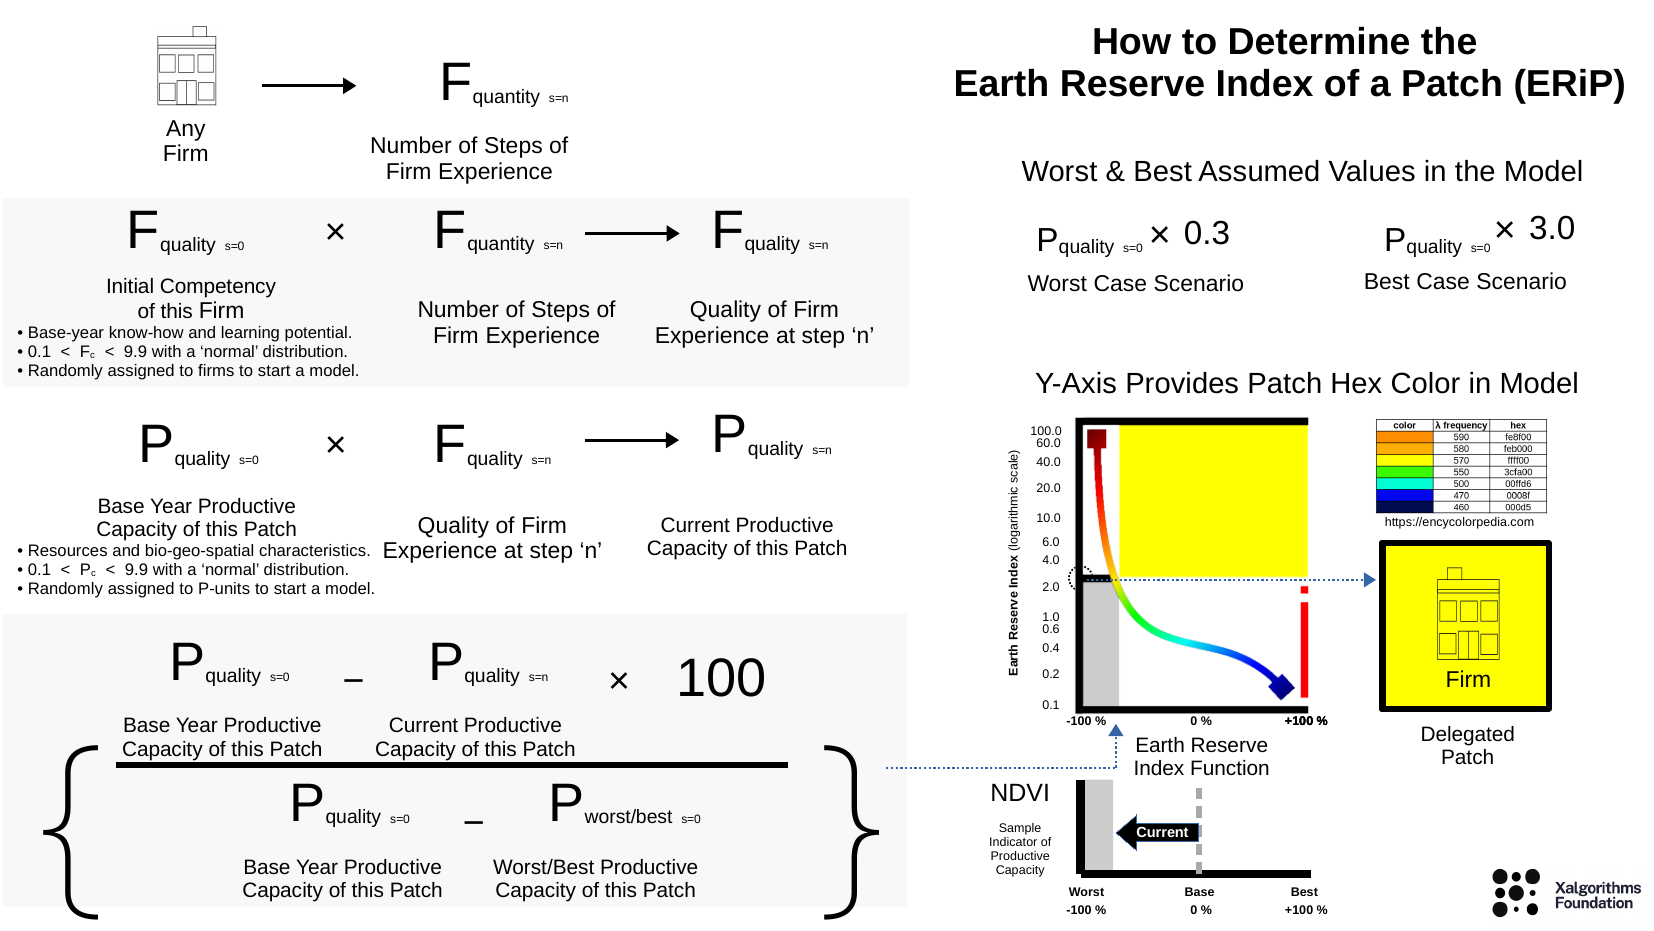

How to Determine the
Earth Reserve Index of a Patch (ERiP)
 Any
 Firm
Fquantity s=n
Number of Steps of
Firm Experience
Worst & Best Assumed Values in the Model
Fquantity s=n
Fquality s=n
Fquality s=0
Pquality s=0
Pquality s=0
×
3.0
×
×
0.3
Best Case Scenario
Worst Case Scenario
Initial Competency
of this Firm
• Base-year know-how and learning potential.
• 0.1 < Fc < 9.9 with a ‘normal’ distribution.
• Randomly assigned to firms to start a model.
Quality of Firm
Experience at step ‘n’
Number of Steps of
Firm Experience
Y-Axis Provides Patch Hex Color in Model
Pquality s=n
Pquality s=0
Fquality s=n
×
100.0
60.0
40.0
20.0
Base Year Productive
Capacity of this Patch
• Resources and bio-geo-spatial characteristics.
• 0.1 < Pc < 9.9 with a ‘normal’ distribution.
• Randomly assigned to P-units to start a model.
10.0
https://encycolorpedia.com
Current Productive
Capacity of this Patch
Quality of Firm
Experience at step ‘n’
Earth Reserve Index (logarithmic scale)
6.0
4.0
2.0
1.0
0.6
Pquality s=0
Pquality s=n
0.4
100
Firm
×
−
0.2
{
}
0.1
 -100 %
 +100 %
 0 %
 +100 %
 +100 %
Base Year Productive
Capacity of this Patch
Current Productive
Capacity of this Patch
Delegated
Patch
Earth Reserve
Index Function
Pquality s=0
Pworst/best s=0
NDVI
Sample Indicator of Productive Capacity
−
Current
Base Year Productive
Capacity of this Patch
Worst/Best Productive
Capacity of this Patch
Worst
 Best
 Base
 -100 %
 0 %
 +100 %